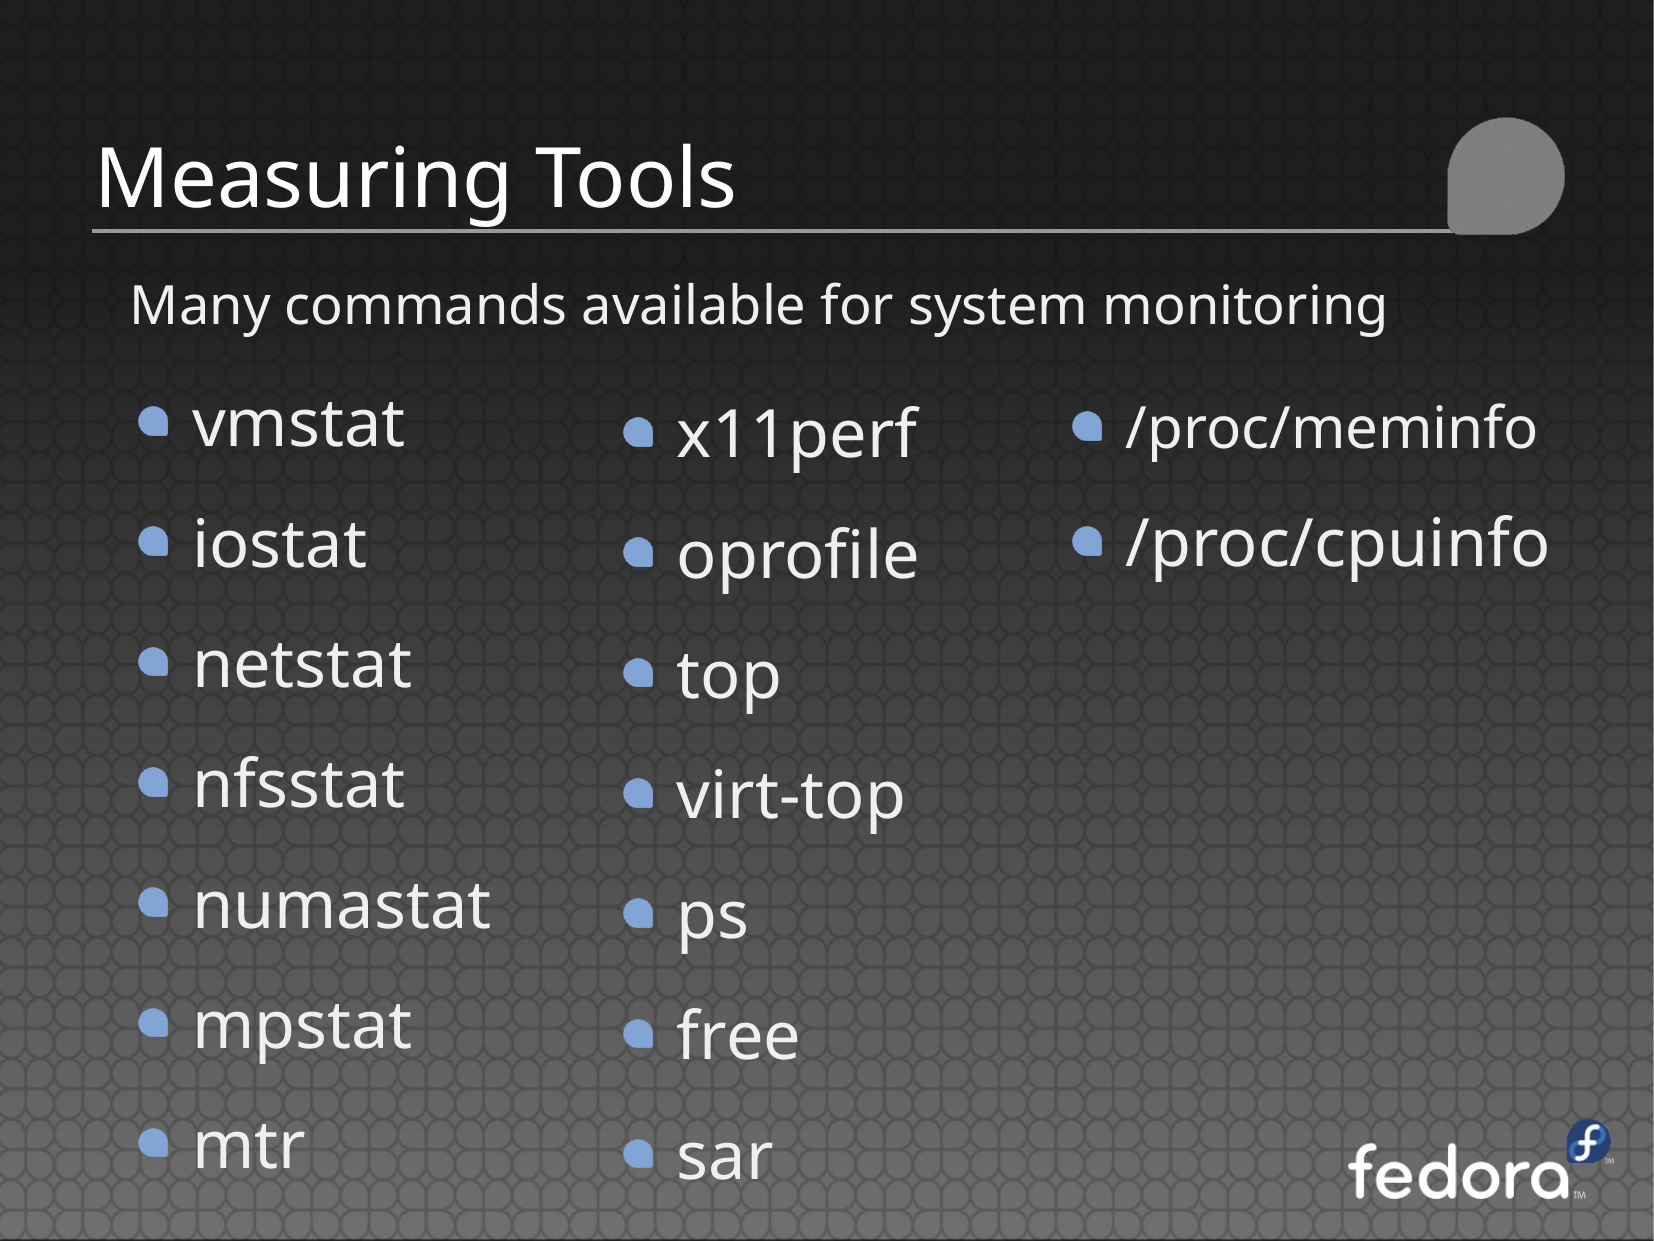

Measuring Tools
# Many commands available for system monitoring
vmstat
iostat
netstat
nfsstat
numastat
mpstat
mtr
x11perf
oprofile
top
virt-top
ps
free
sar
ethtool
/proc/meminfo
/proc/cpuinfo